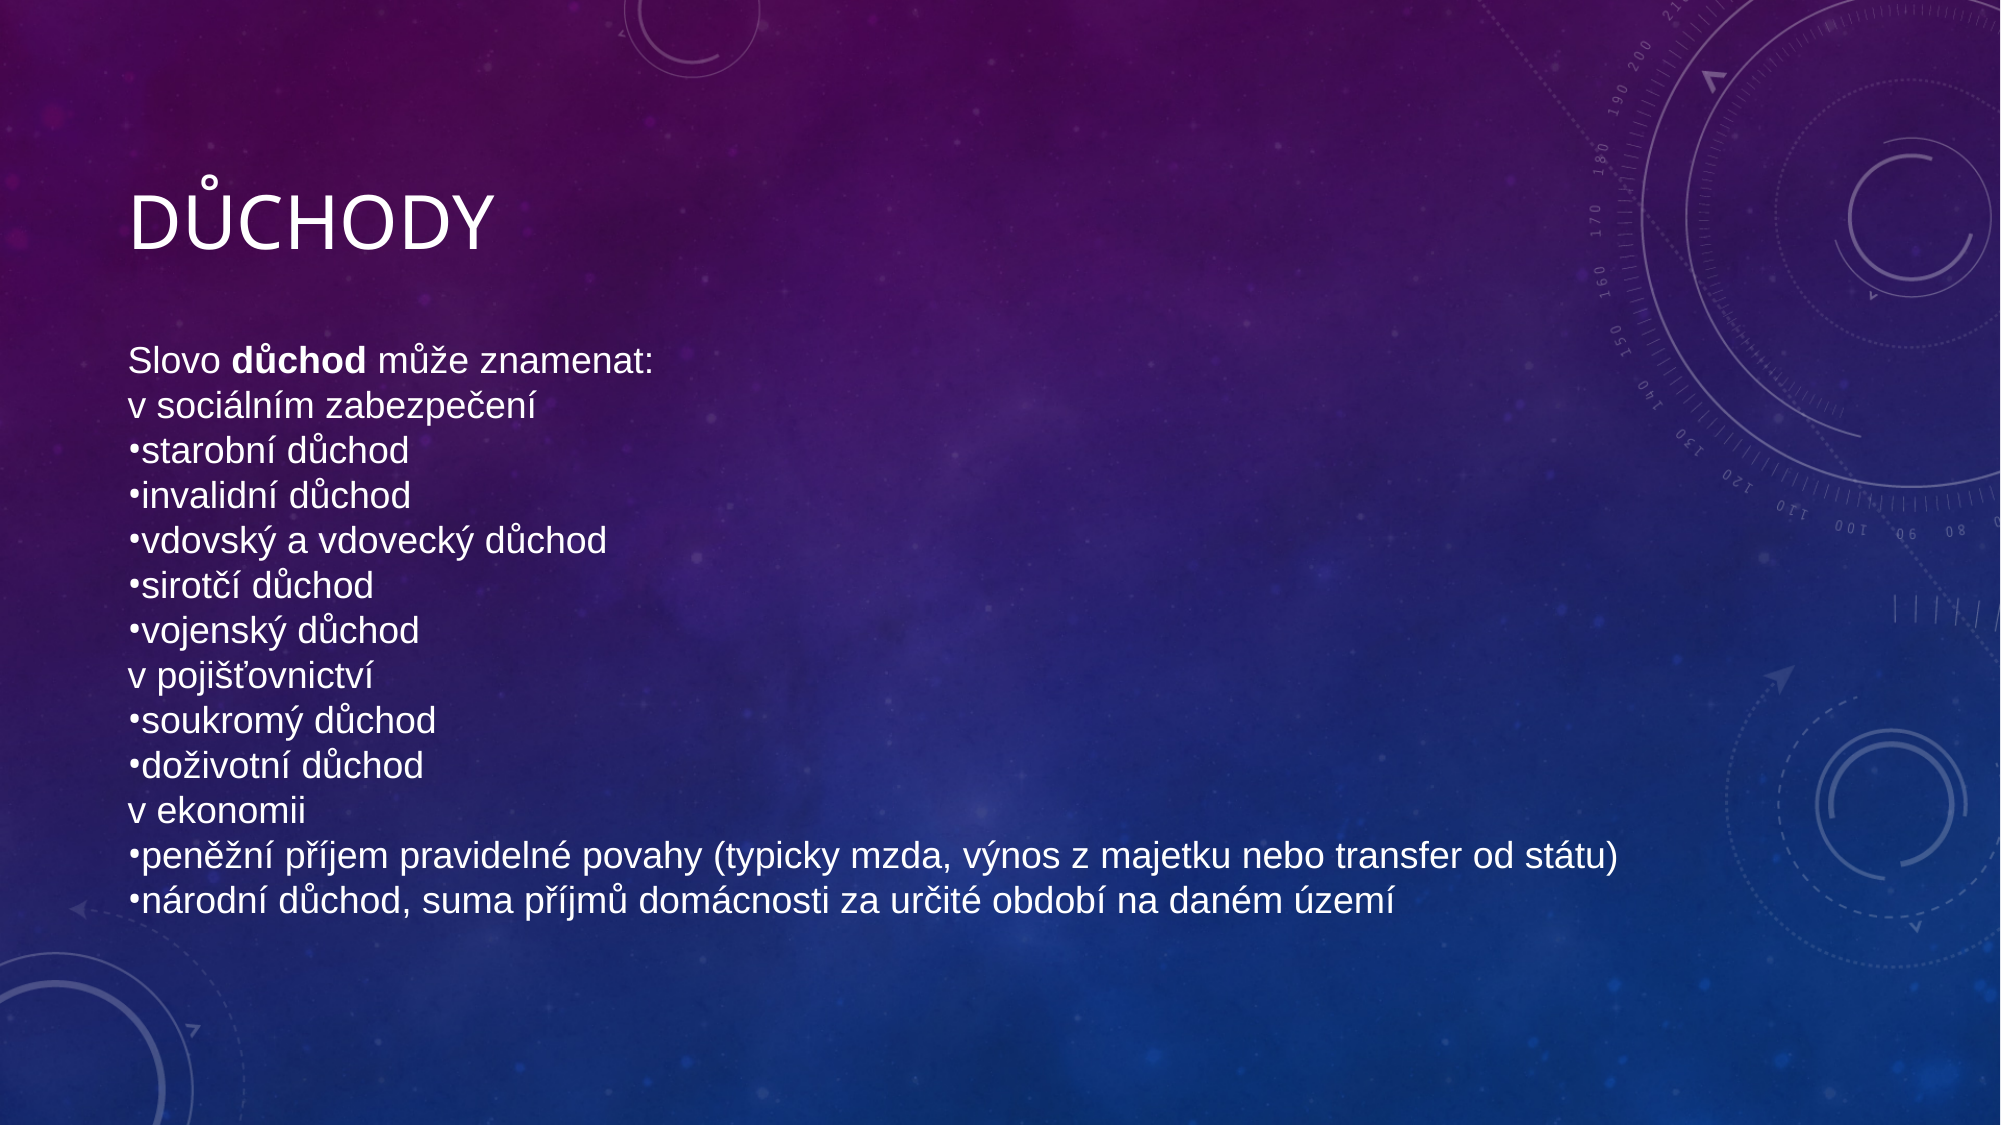

# důchody
Slovo důchod může znamenat:
v sociálním zabezpečení
starobní důchod
invalidní důchod
vdovský a vdovecký důchod
sirotčí důchod
vojenský důchod
v pojišťovnictví
soukromý důchod
doživotní důchod
v ekonomii
peněžní příjem pravidelné povahy (typicky mzda, výnos z majetku nebo transfer od státu)
národní důchod, suma příjmů domácnosti za určité období na daném území